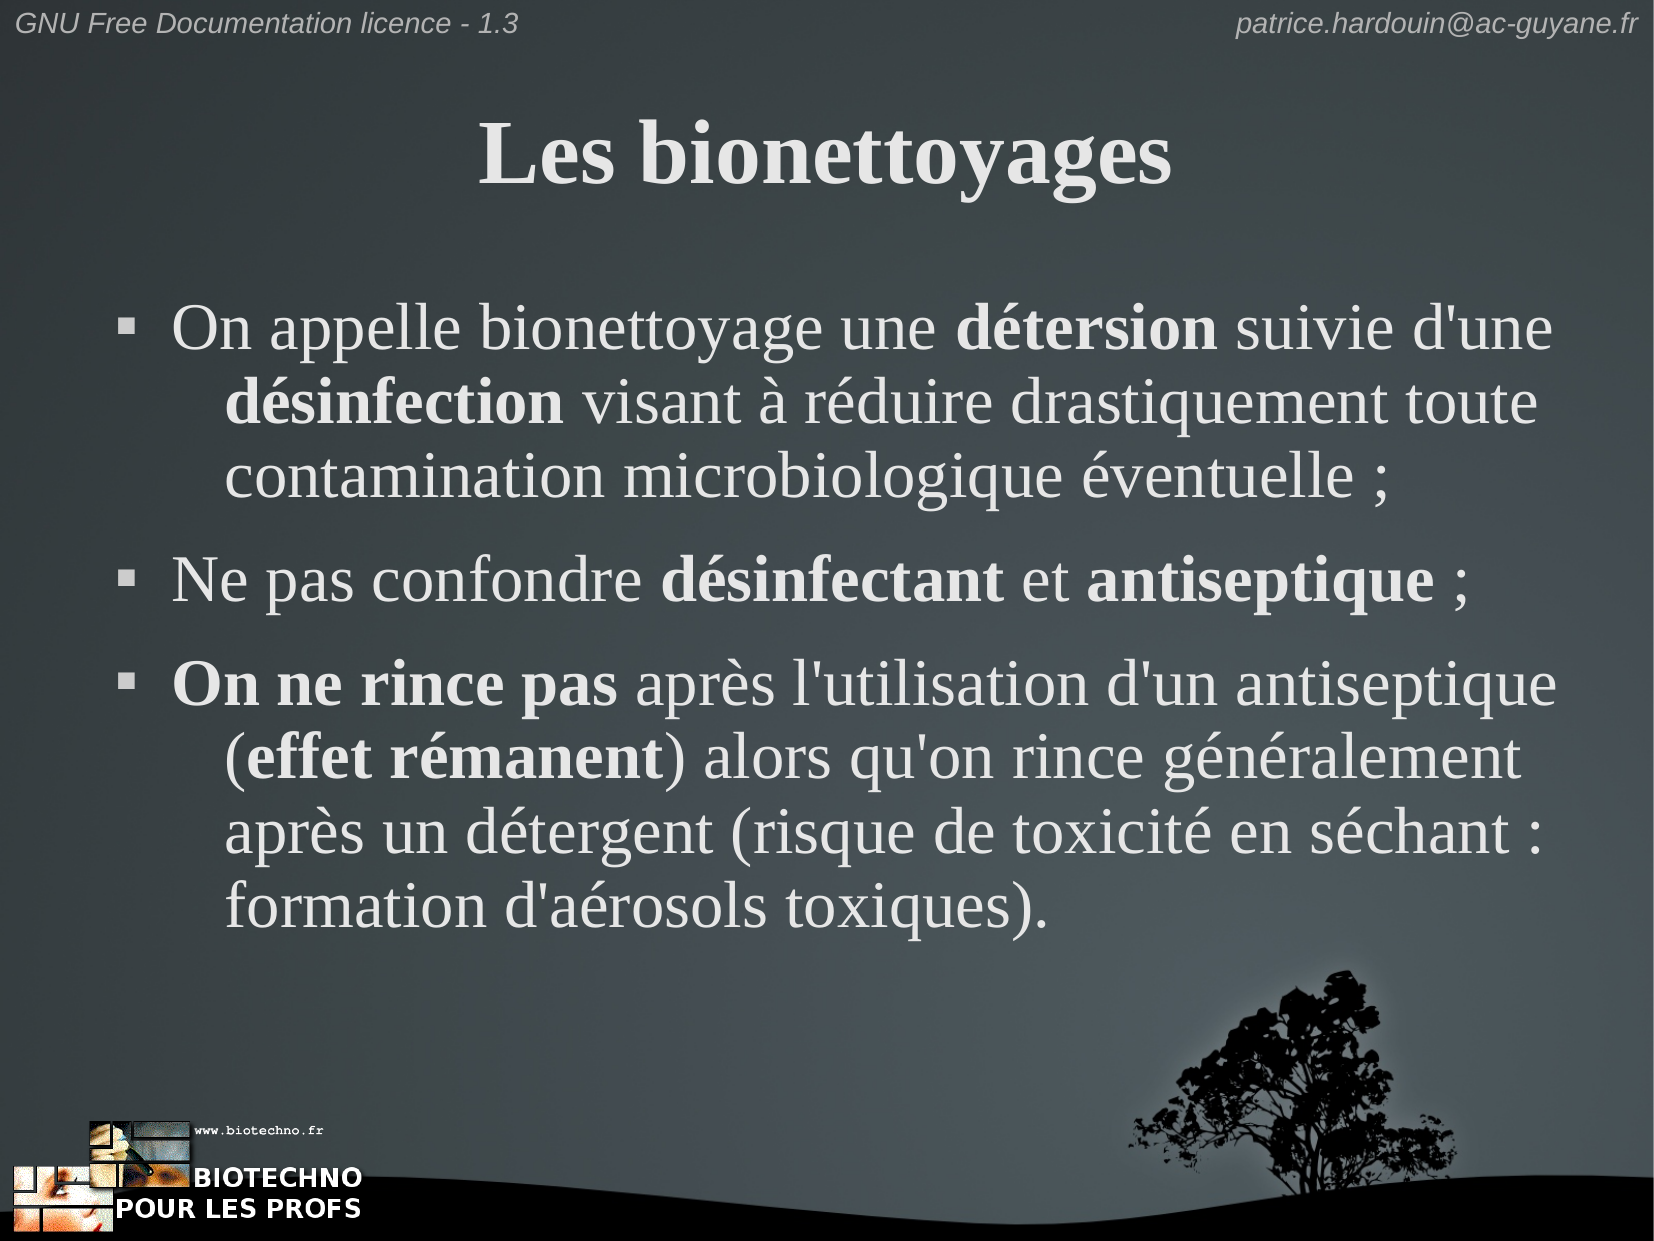

# Les bionettoyages
On appelle bionettoyage une détersion suivie d'une désinfection visant à réduire drastiquement toute contamination microbiologique éventuelle ;
Ne pas confondre désinfectant et antiseptique ;
On ne rince pas après l'utilisation d'un antiseptique (effet rémanent) alors qu'on rince généralement après un détergent (risque de toxicité en séchant : formation d'aérosols toxiques).